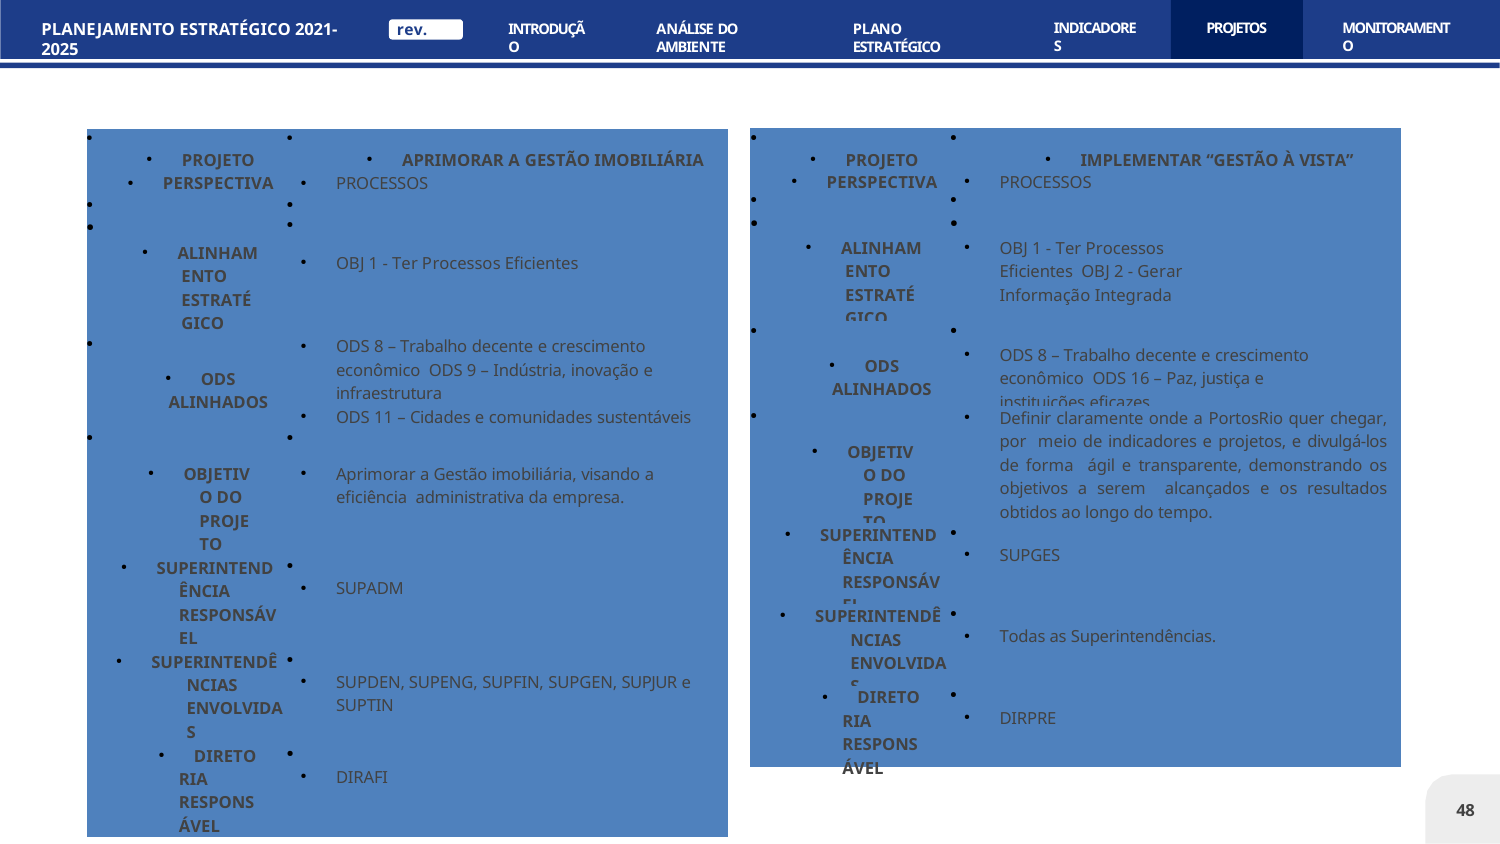

PLANEJAMENTO ESTRATÉGICO 2021-2025
INDICADORES
PROJETOS
MONITORAMENTO
rev. 2022
INTRODUÇÃO
ANÁLISE DO AMBIENTE
PLANO ESTRATÉGICO
| PROJETO | IMPLEMENTAR “GESTÃO À VISTA” |
| --- | --- |
| PERSPECTIVA | PROCESSOS |
| ALINHAMENTO ESTRATÉGICO | OBJ 1 - Ter Processos Eﬁcientes OBJ 2 - Gerar Informação Integrada |
| ODS ALINHADOS | ODS 8 – Trabalho decente e crescimento econômico ODS 16 – Paz, justiça e instituições eﬁcazes |
| OBJETIVO DO PROJETO | Deﬁnir claramente onde a PortosRio quer chegar, por meio de indicadores e projetos, e divulgá-los de forma ágil e transparente, demonstrando os objetivos a serem alcançados e os resultados obtidos ao longo do tempo. |
| SUPERINTENDÊNCIA RESPONSÁVEL | SUPGES |
| SUPERINTENDÊNCIAS ENVOLVIDAS | Todas as Superintendências. |
| DIRETORIA RESPONSÁVEL | DIRPRE |
| PROJETO | APRIMORAR A GESTÃO IMOBILIÁRIA |
| --- | --- |
| PERSPECTIVA | PROCESSOS |
| ALINHAMENTO ESTRATÉGICO | OBJ 1 - Ter Processos Eﬁcientes |
| ODS ALINHADOS | ODS 8 – Trabalho decente e crescimento econômico ODS 9 – Indústria, inovação e infraestrutura ODS 11 – Cidades e comunidades sustentáveis |
| OBJETIVO DO PROJETO | Aprimorar a Gestão imobiliária, visando a eﬁciência administrativa da empresa. |
| SUPERINTENDÊNCIA RESPONSÁVEL | SUPADM |
| SUPERINTENDÊNCIAS ENVOLVIDAS | SUPDEN, SUPENG, SUPFIN, SUPGEN, SUPJUR e SUPTIN |
| DIRETORIA RESPONSÁVEL | DIRAFI |